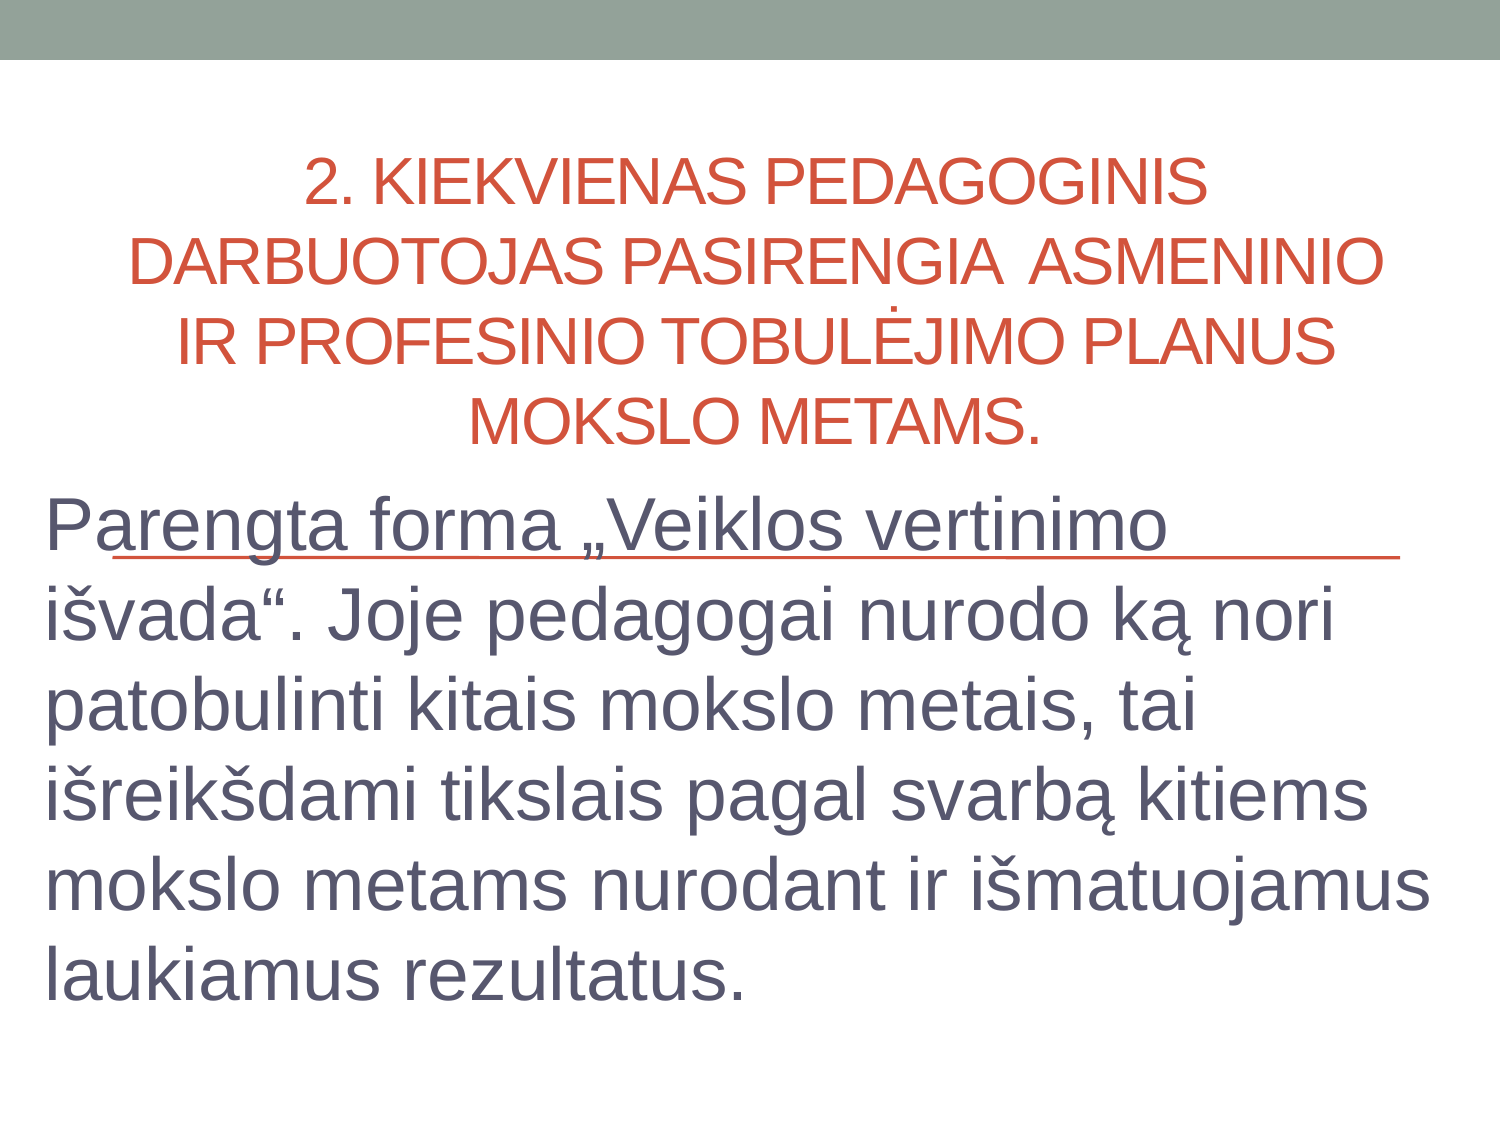

# 2. Kiekvienas pedagoginis darbuotojas pasirengia asmeninio ir profesinio tobulėjimo planus mokslo metams.
Parengta forma „Veiklos vertinimo išvada“. Joje pedagogai nurodo ką nori patobulinti kitais mokslo metais, tai išreikšdami tikslais pagal svarbą kitiems mokslo metams nurodant ir išmatuojamus laukiamus rezultatus.